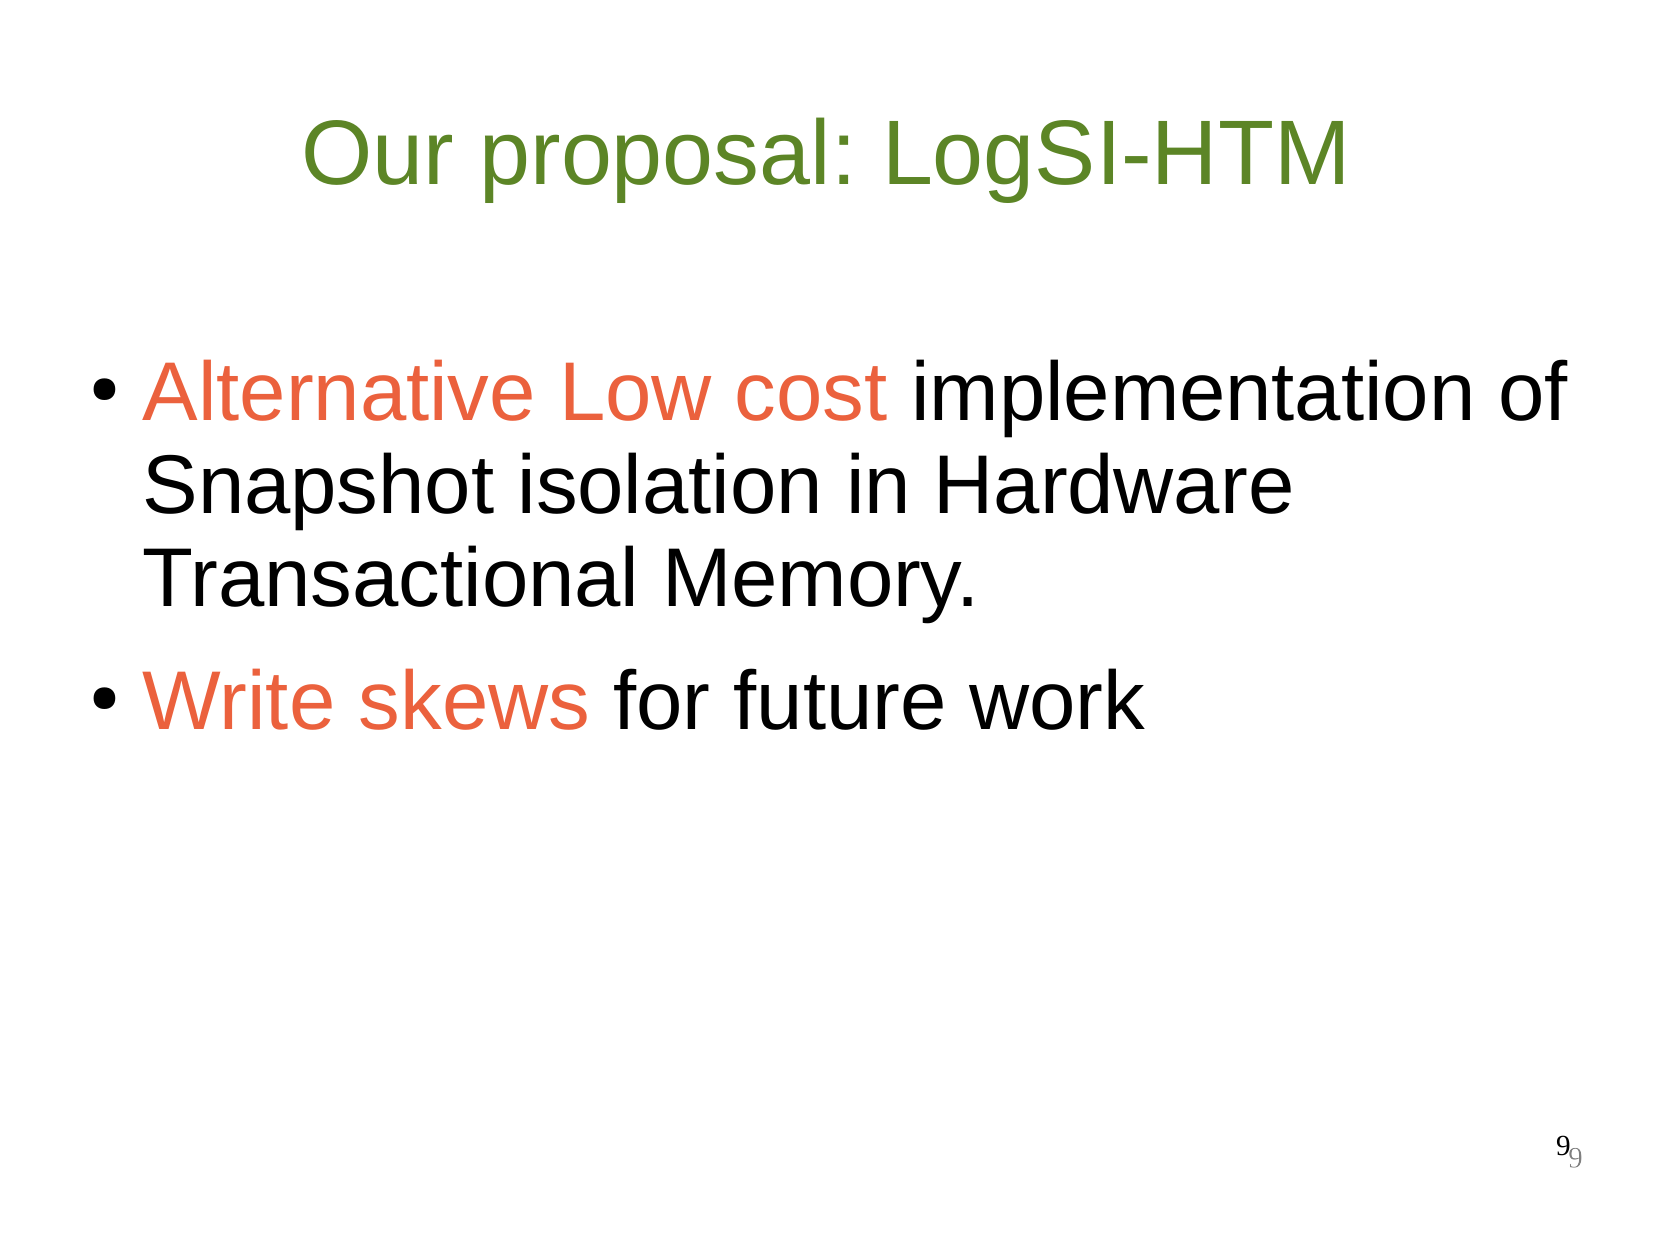

# Our proposal: LogSI-HTM
Alternative Low cost implementation of Snapshot isolation in Hardware Transactional Memory.
Write skews for future work
9